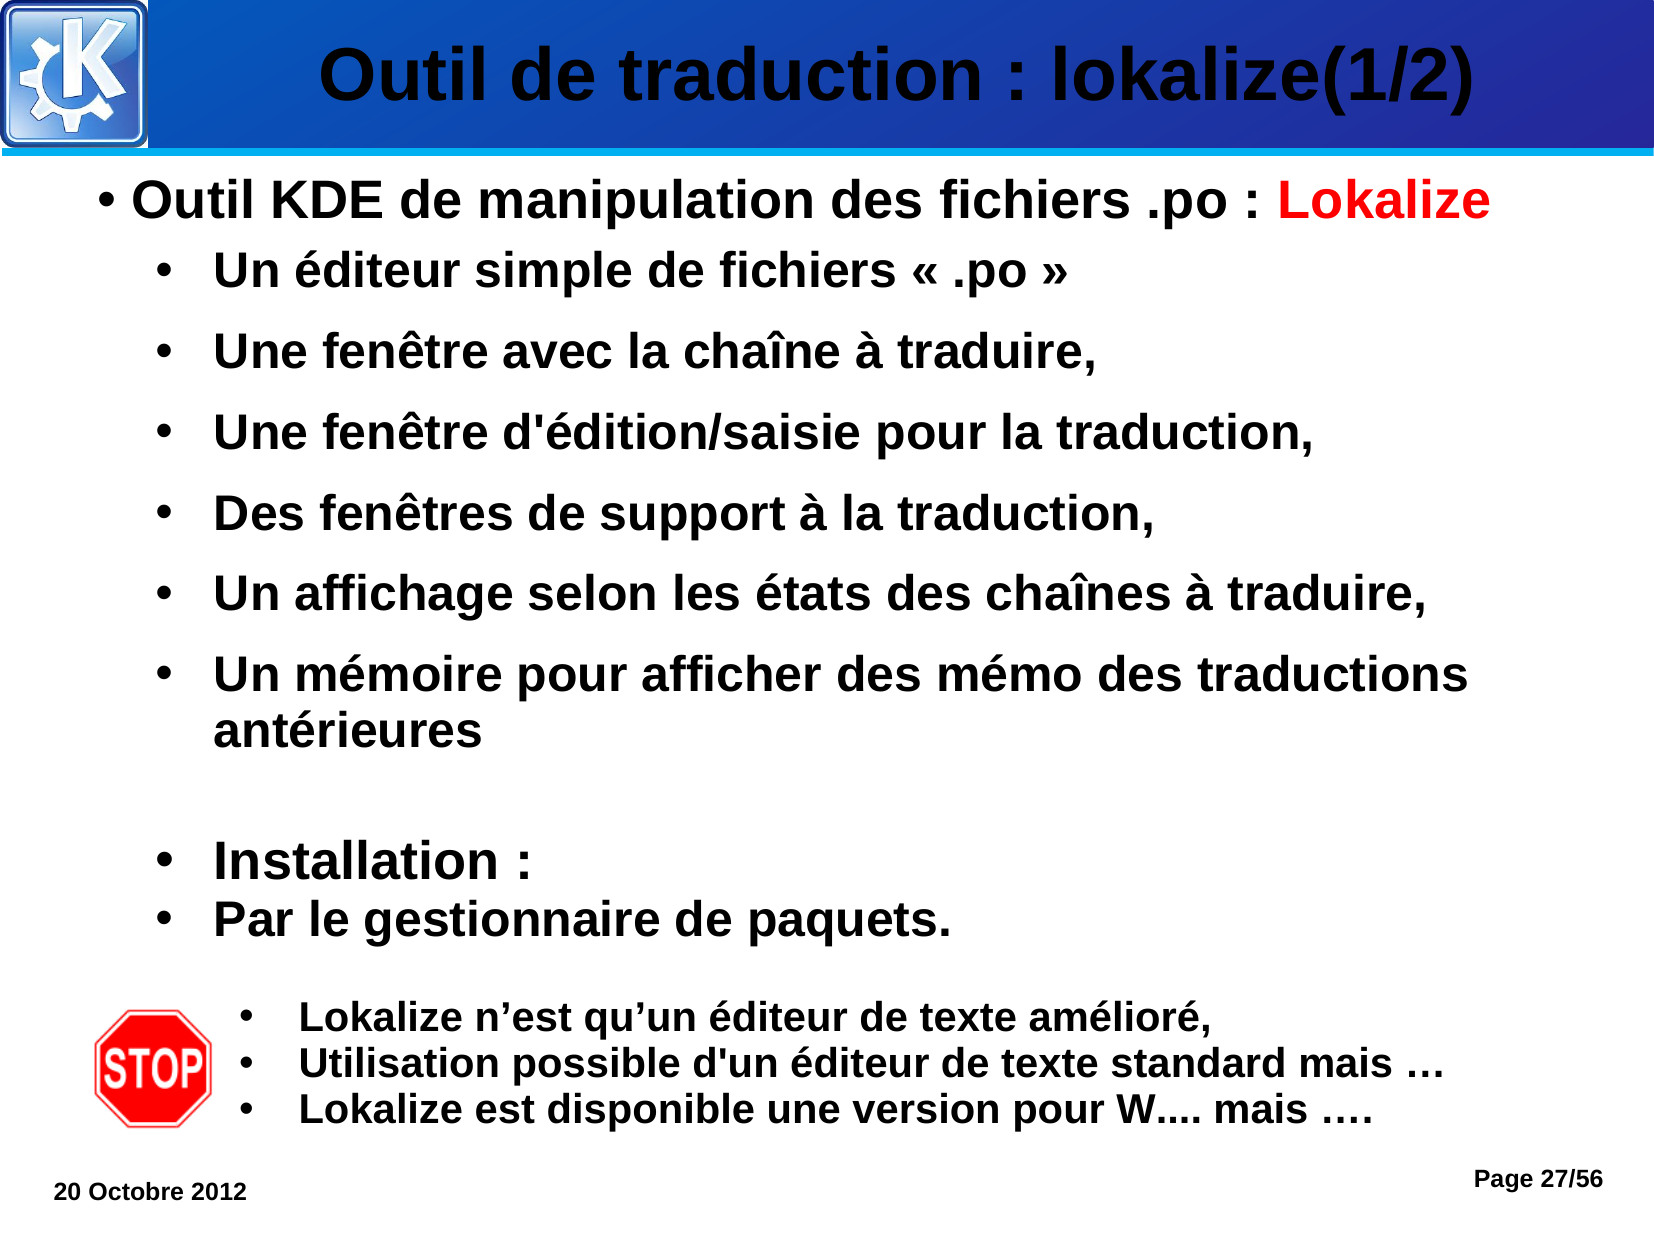

Outil de traduction : lokalize(1/2)
Outil KDE de manipulation des fichiers .po : Lokalize
Un éditeur simple de fichiers « .po »
Une fenêtre avec la chaîne à traduire,
Une fenêtre d'édition/saisie pour la traduction,
Des fenêtres de support à la traduction,
Un affichage selon les états des chaînes à traduire,
Un mémoire pour afficher des mémo des traductions antérieures
Installation :
Par le gestionnaire de paquets.
Lokalize n’est qu’un éditeur de texte amélioré,
Utilisation possible d'un éditeur de texte standard mais …
Lokalize est disponible une version pour W.... mais ….